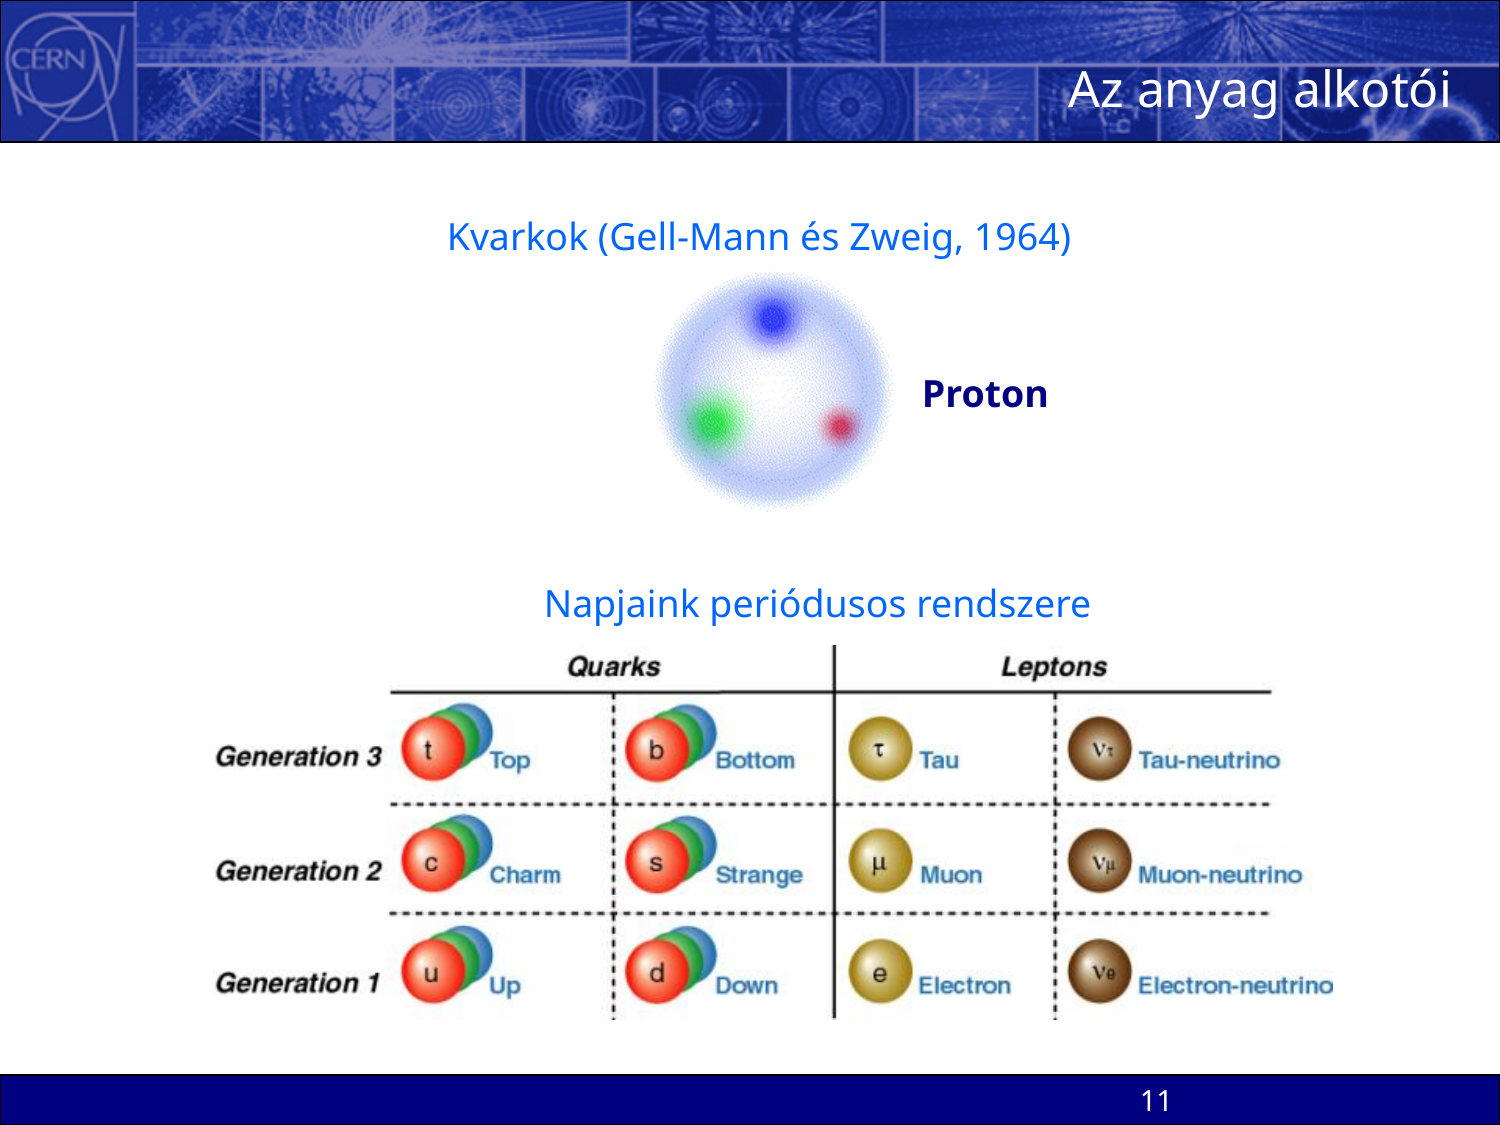

Az anyag alkotói
Kvarkok (Gell-Mann és Zweig, 1964)
Proton
Napjaink periódusos rendszere